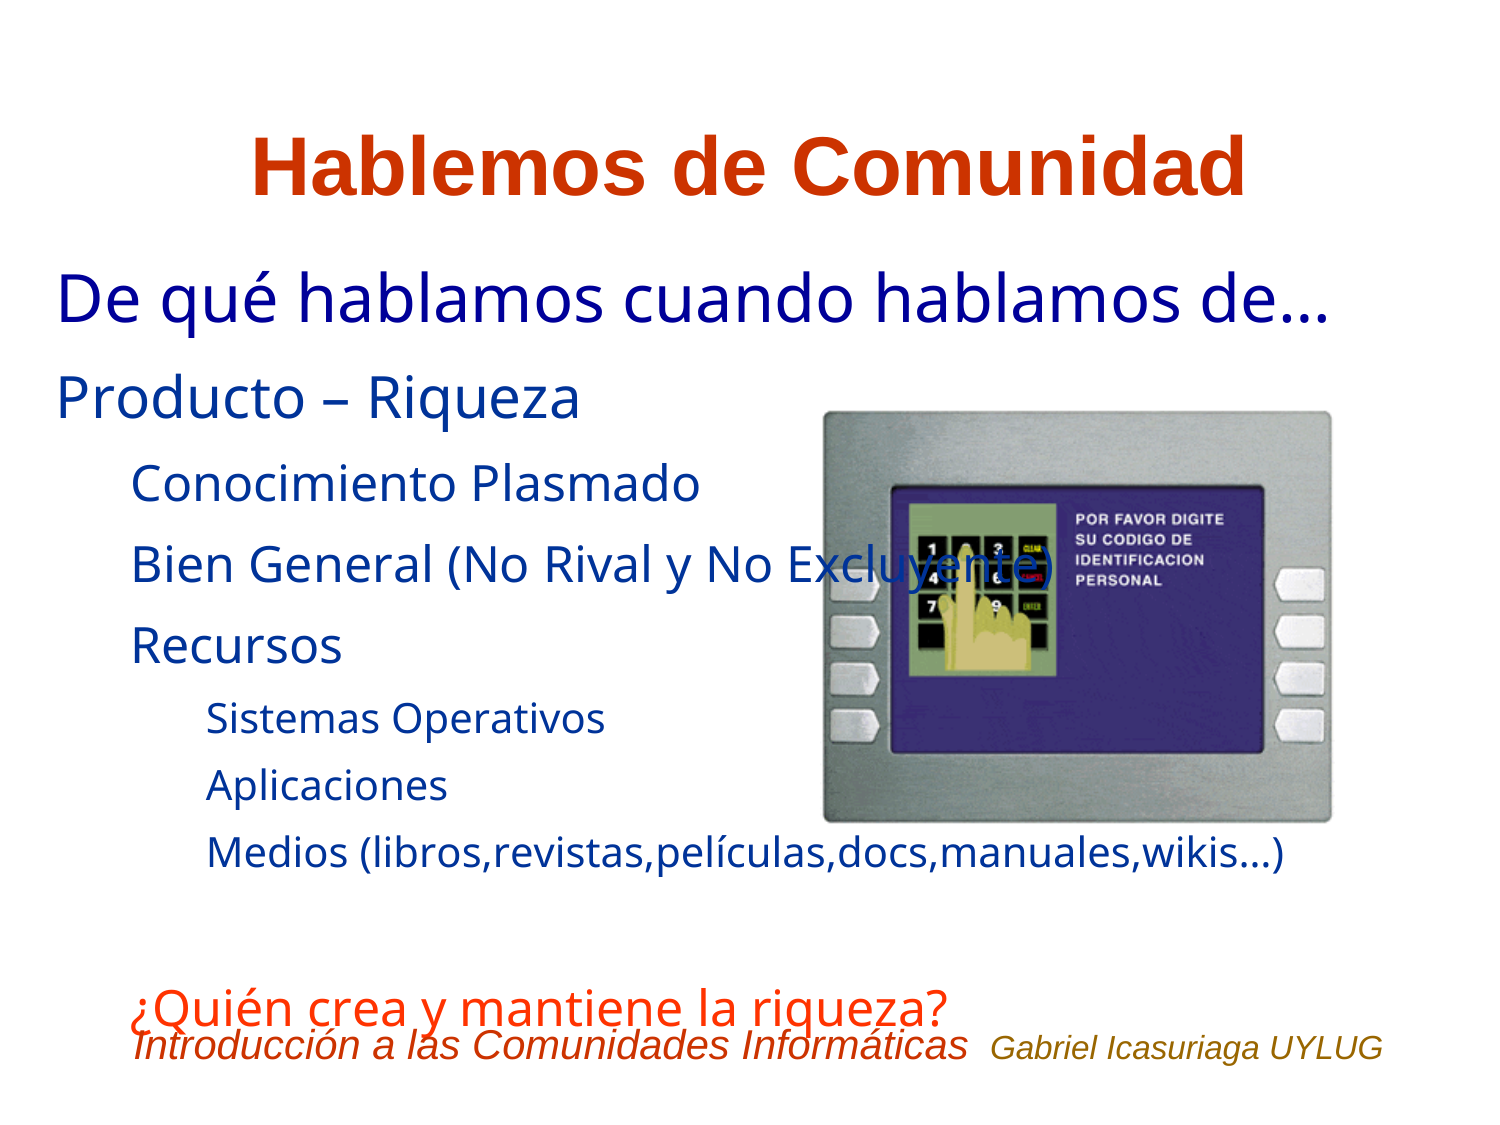

# Hablemos de Comunidad
De qué hablamos cuando hablamos de…
Producto – Riqueza
Conocimiento Plasmado
Bien General (No Rival y No Excluyente)
Recursos
Sistemas Operativos
Aplicaciones
Medios (libros,revistas,películas,docs,manuales,wikis…)
¿Quién crea y mantiene la riqueza?
Introducción a las Comunidades Informáticas Gabriel Icasuriaga UYLUG